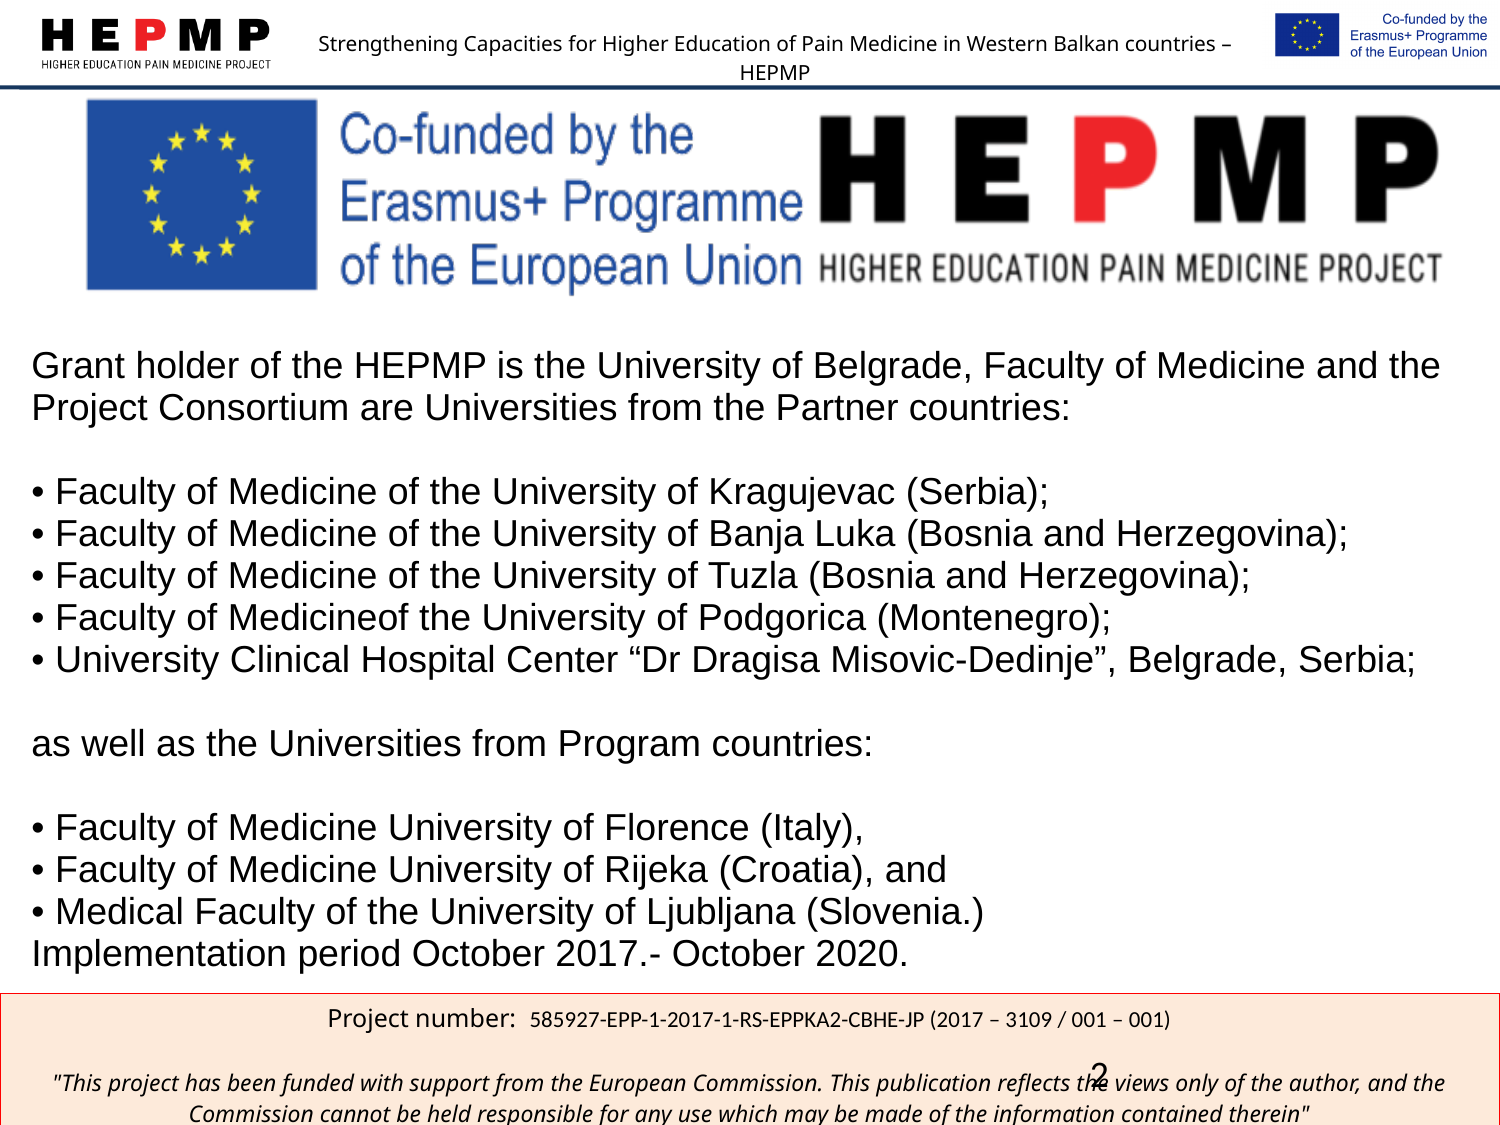

#
Grant holder of the HEPMP is the University of Belgrade, Faculty of Medicine and the Project Consortium are Universities from the Partner countries:
• Faculty of Medicine of the University of Kragujevac (Serbia);
• Faculty of Medicine of the University of Banja Luka (Bosnia and Herzegovina);
• Faculty of Medicine of the University of Tuzla (Bosnia and Herzegovina);
• Faculty of Medicineof the University of Podgorica (Montenegro);
• University Clinical Hospital Center “Dr Dragisa Misovic-Dedinje”, Belgrade, Serbia;
as well as the Universities from Program countries:
• Faculty of Medicine University of Florence (Italy),
• Faculty of Medicine University of Rijeka (Croatia), and
• Medical Faculty of the University of Ljubljana (Slovenia.)
Implementation period October 2017.- October 2020.